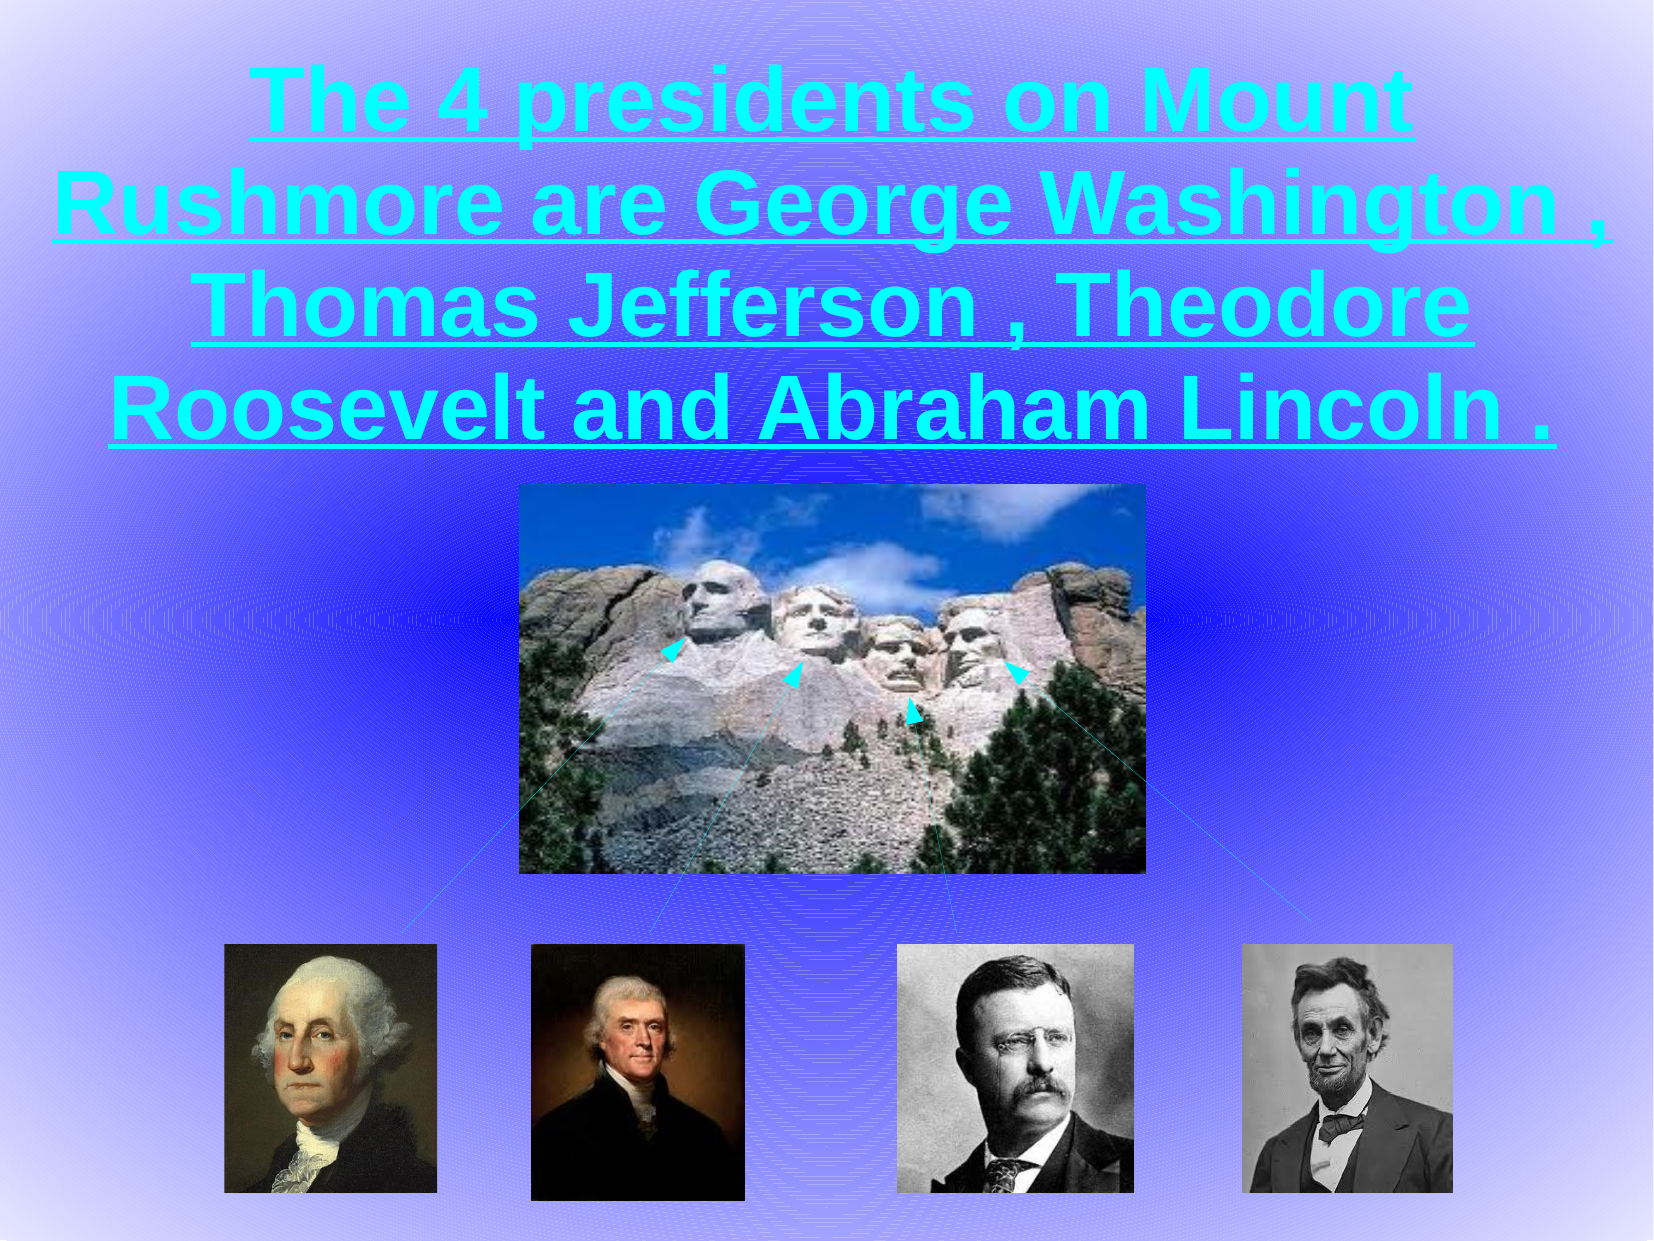

# The 4 presidents on Mount Rushmore are George Washington , Thomas Jefferson , Theodore Roosevelt and Abraham Lincoln .